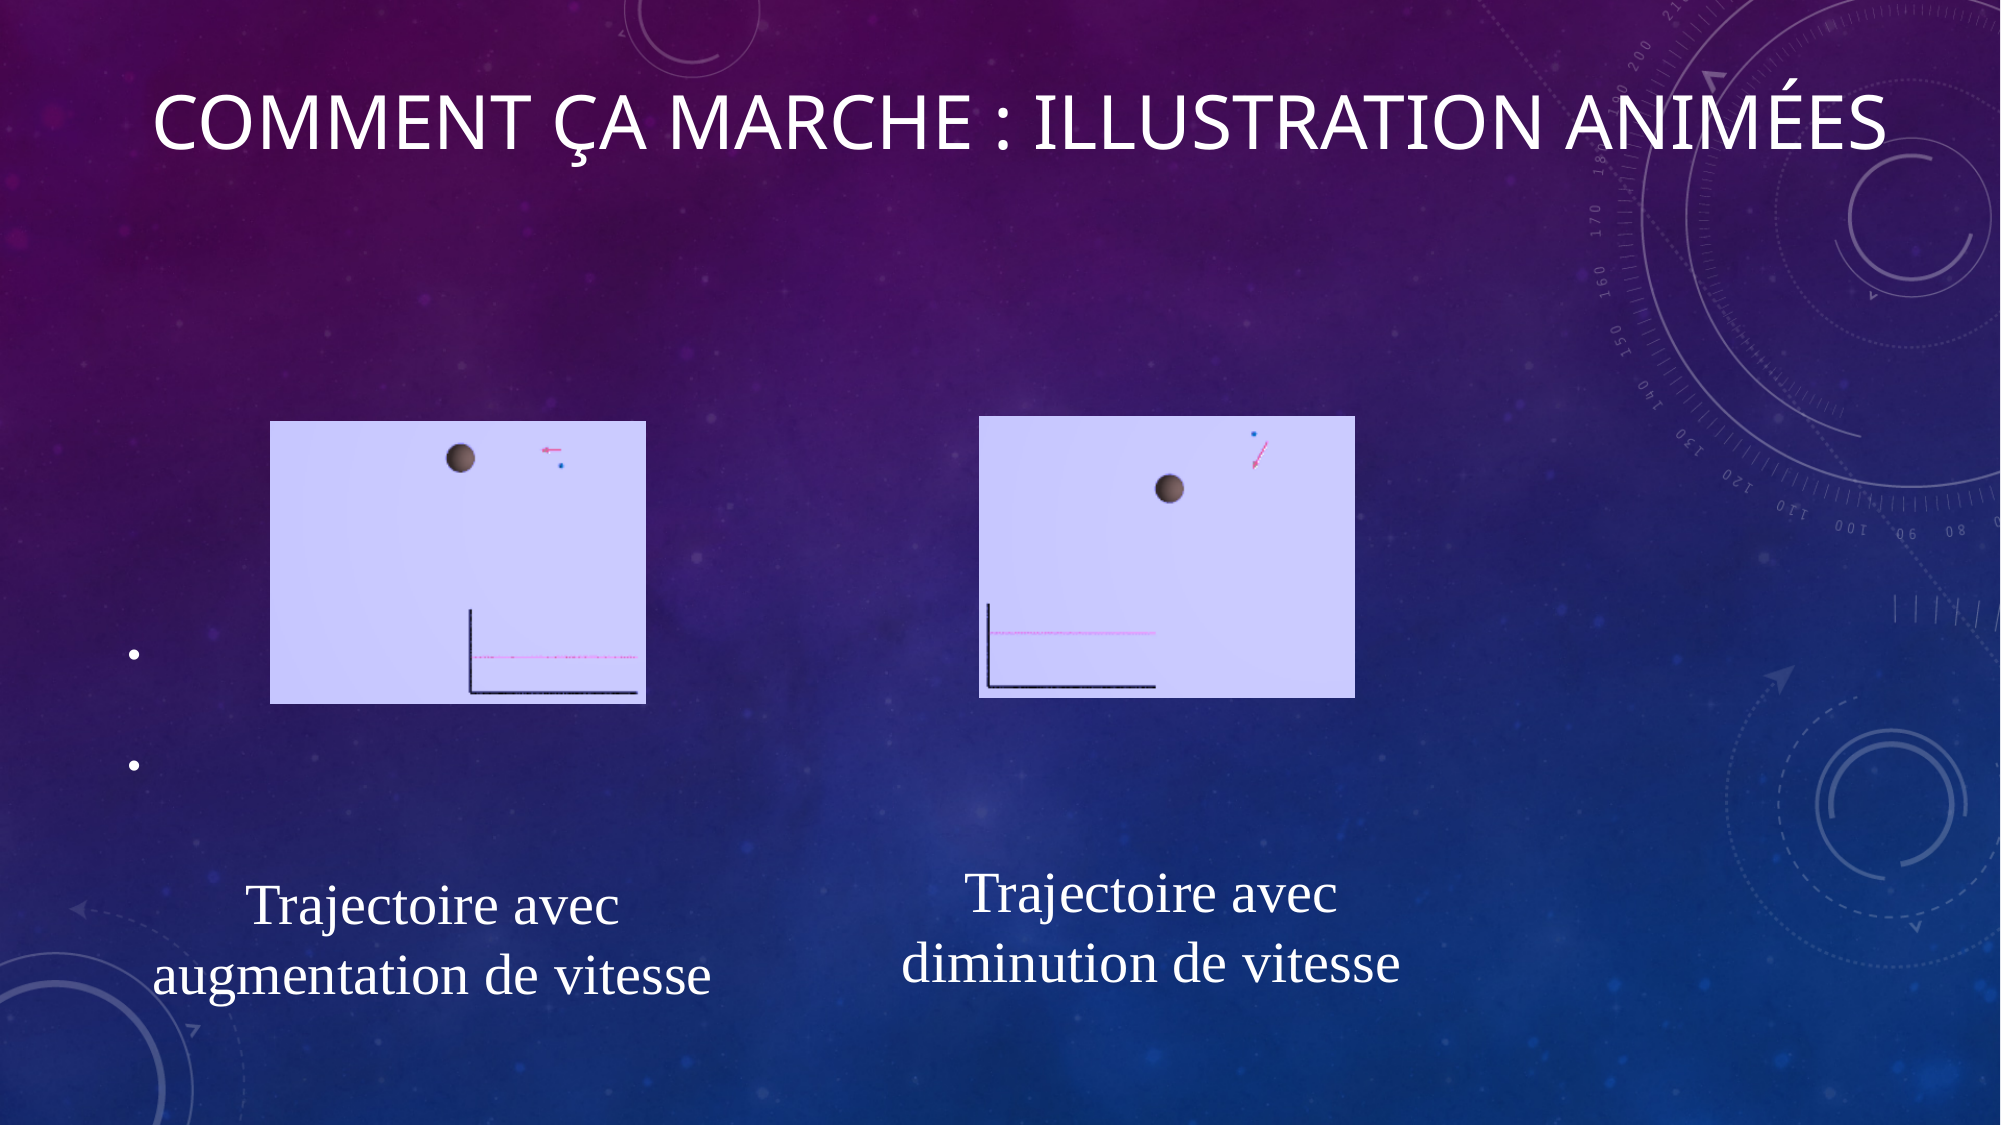

# Comment ça marche : Illustration animées
Trajectoire avec diminution de vitesse
Trajectoire avec augmentation de vitesse